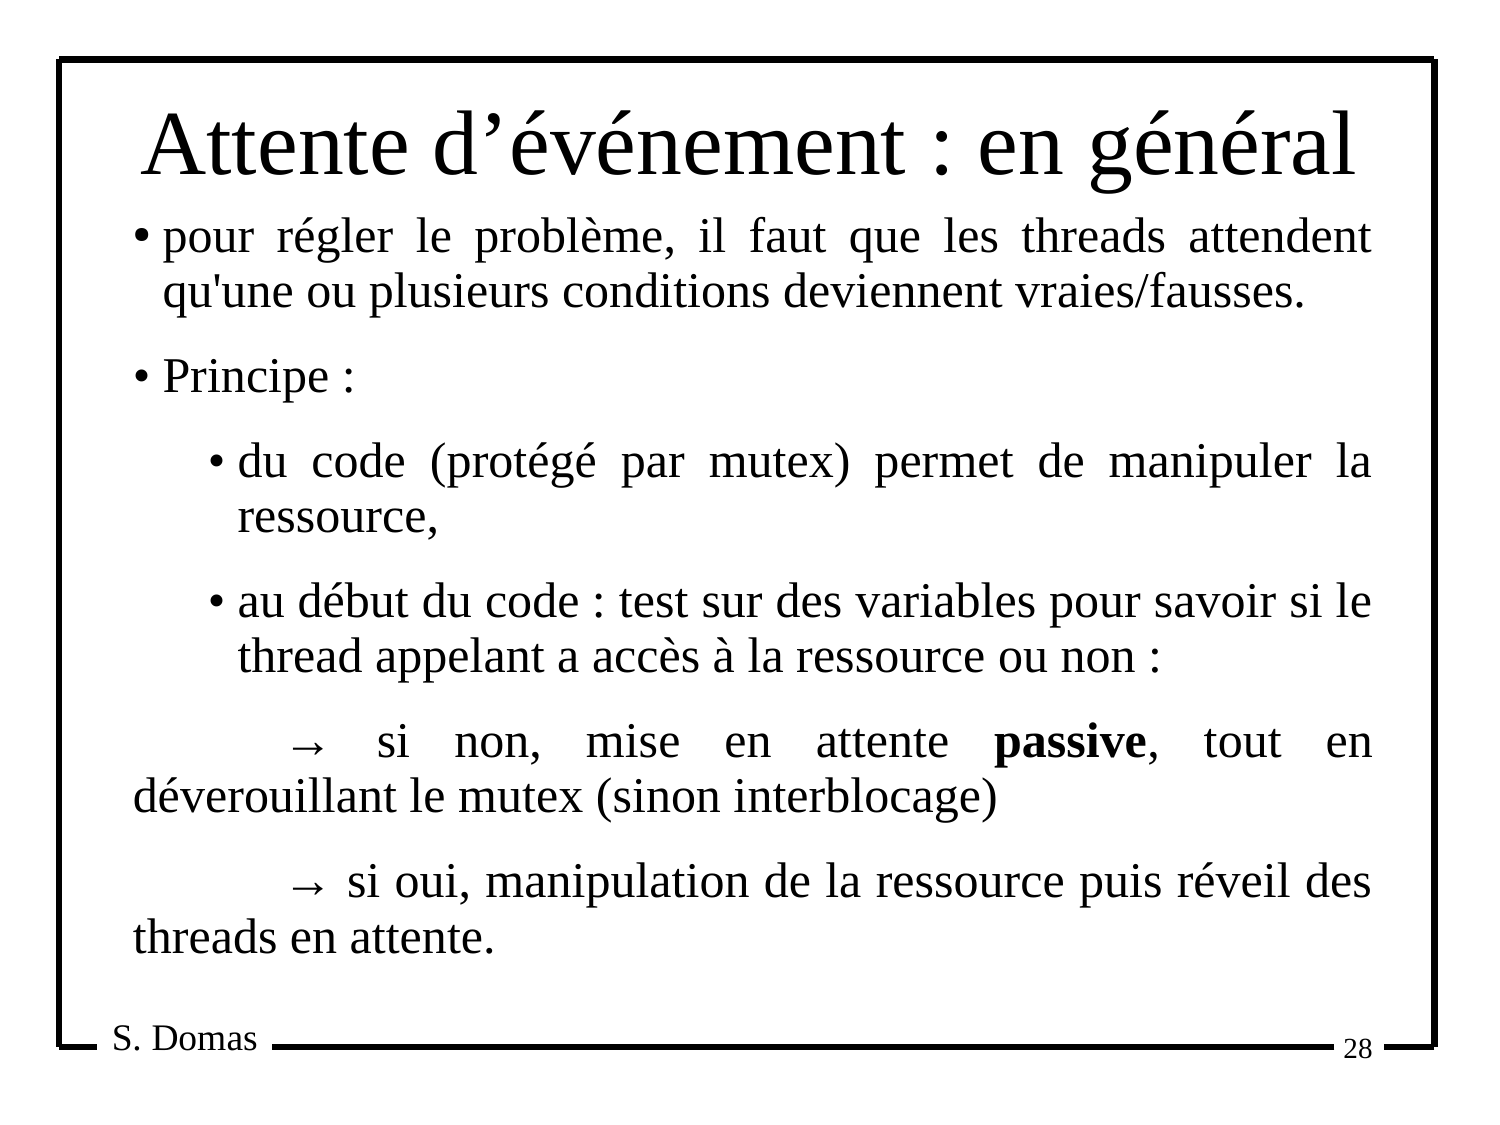

# Attente d’événement : en général
S. Domas
pour régler le problème, il faut que les threads attendent qu'une ou plusieurs conditions deviennent vraies/fausses.
Principe :
du code (protégé par mutex) permet de manipuler la ressource,
au début du code : test sur des variables pour savoir si le thread appelant a accès à la ressource ou non :
	→ si non, mise en attente passive, tout en déverouillant le mutex (sinon interblocage)
	→ si oui, manipulation de la ressource puis réveil des threads en attente.
28